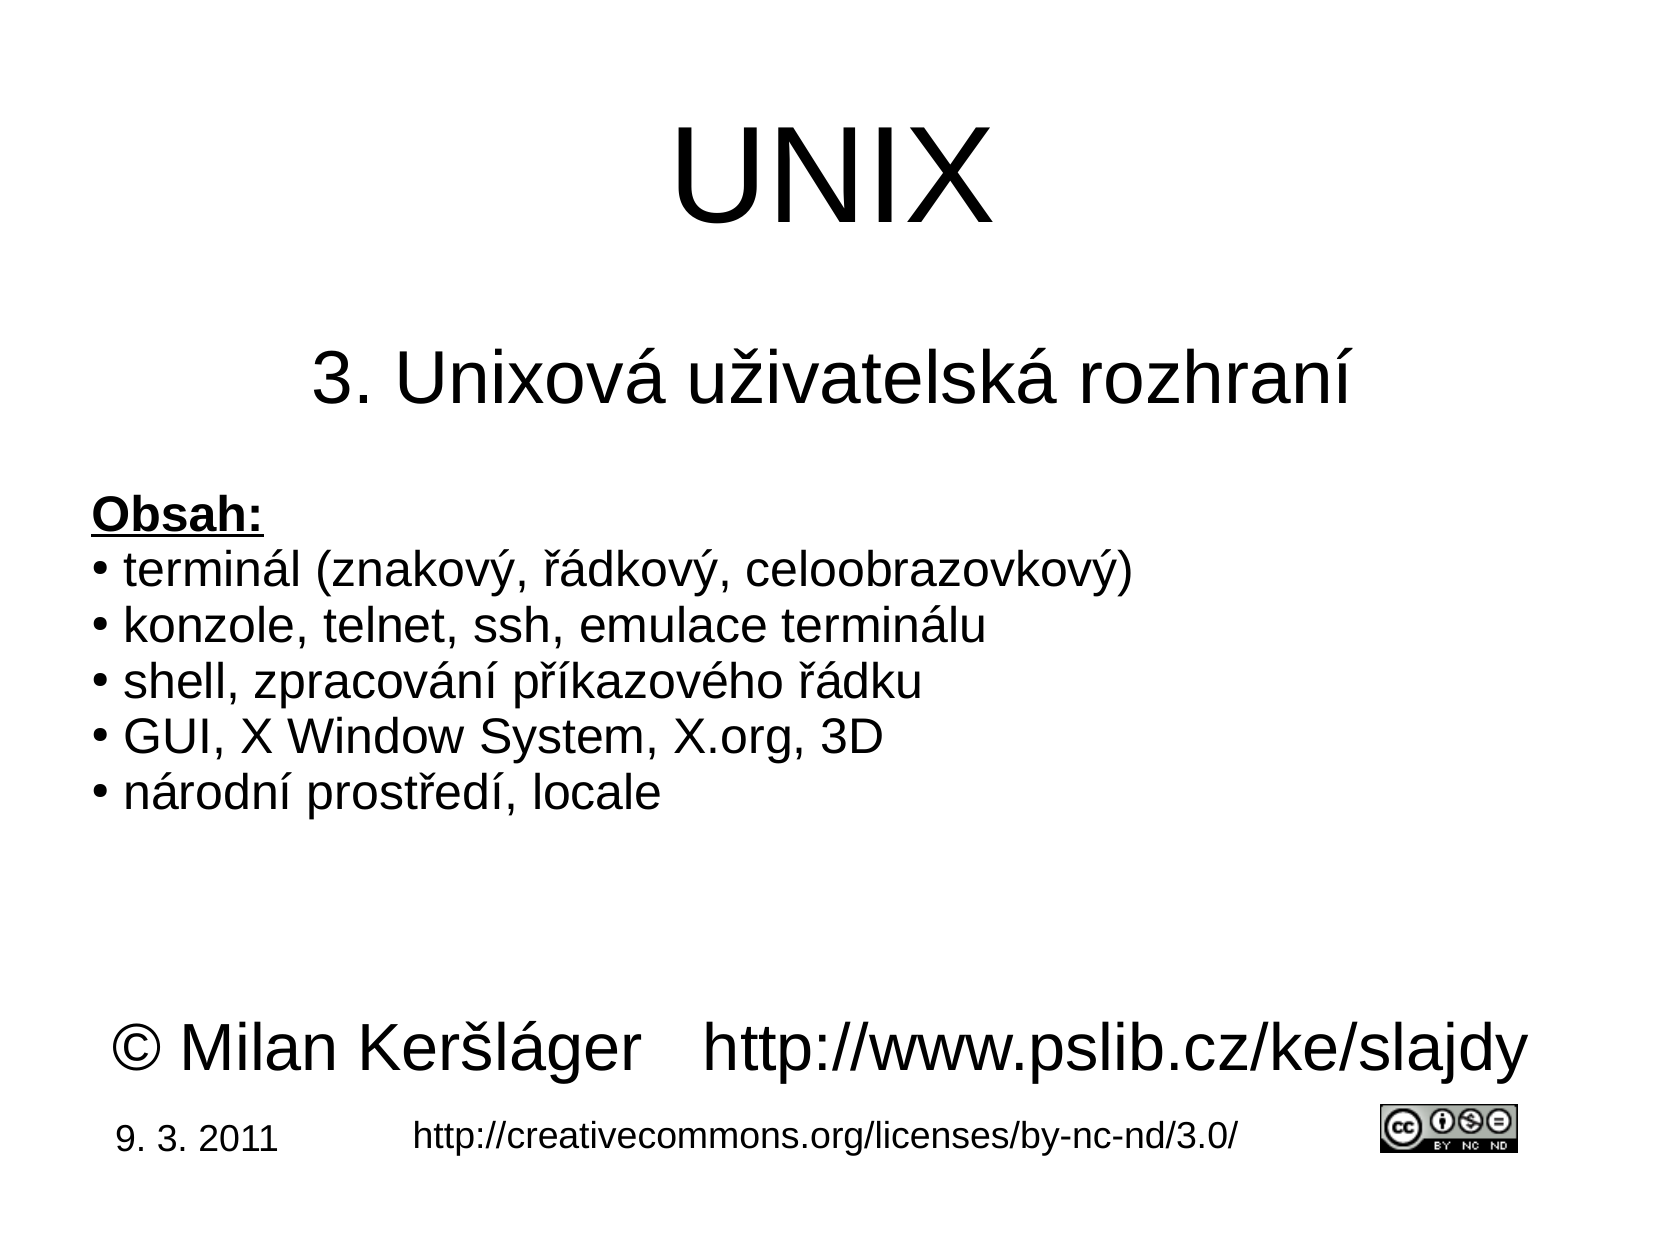

# UNIX 3. Unixová uživatelská rozhraní
Obsah:
 terminál (znakový, řádkový, celoobrazovkový)
 konzole, telnet, ssh, emulace terminálu
 shell, zpracování příkazového řádku
 GUI, X Window System, X.org, 3D
 národní prostředí, locale
© Milan Keršláger	http://www.pslib.cz/ke/slajdy
http://creativecommons.org/licenses/by-nc-nd/3.0/
9. 3. 2011